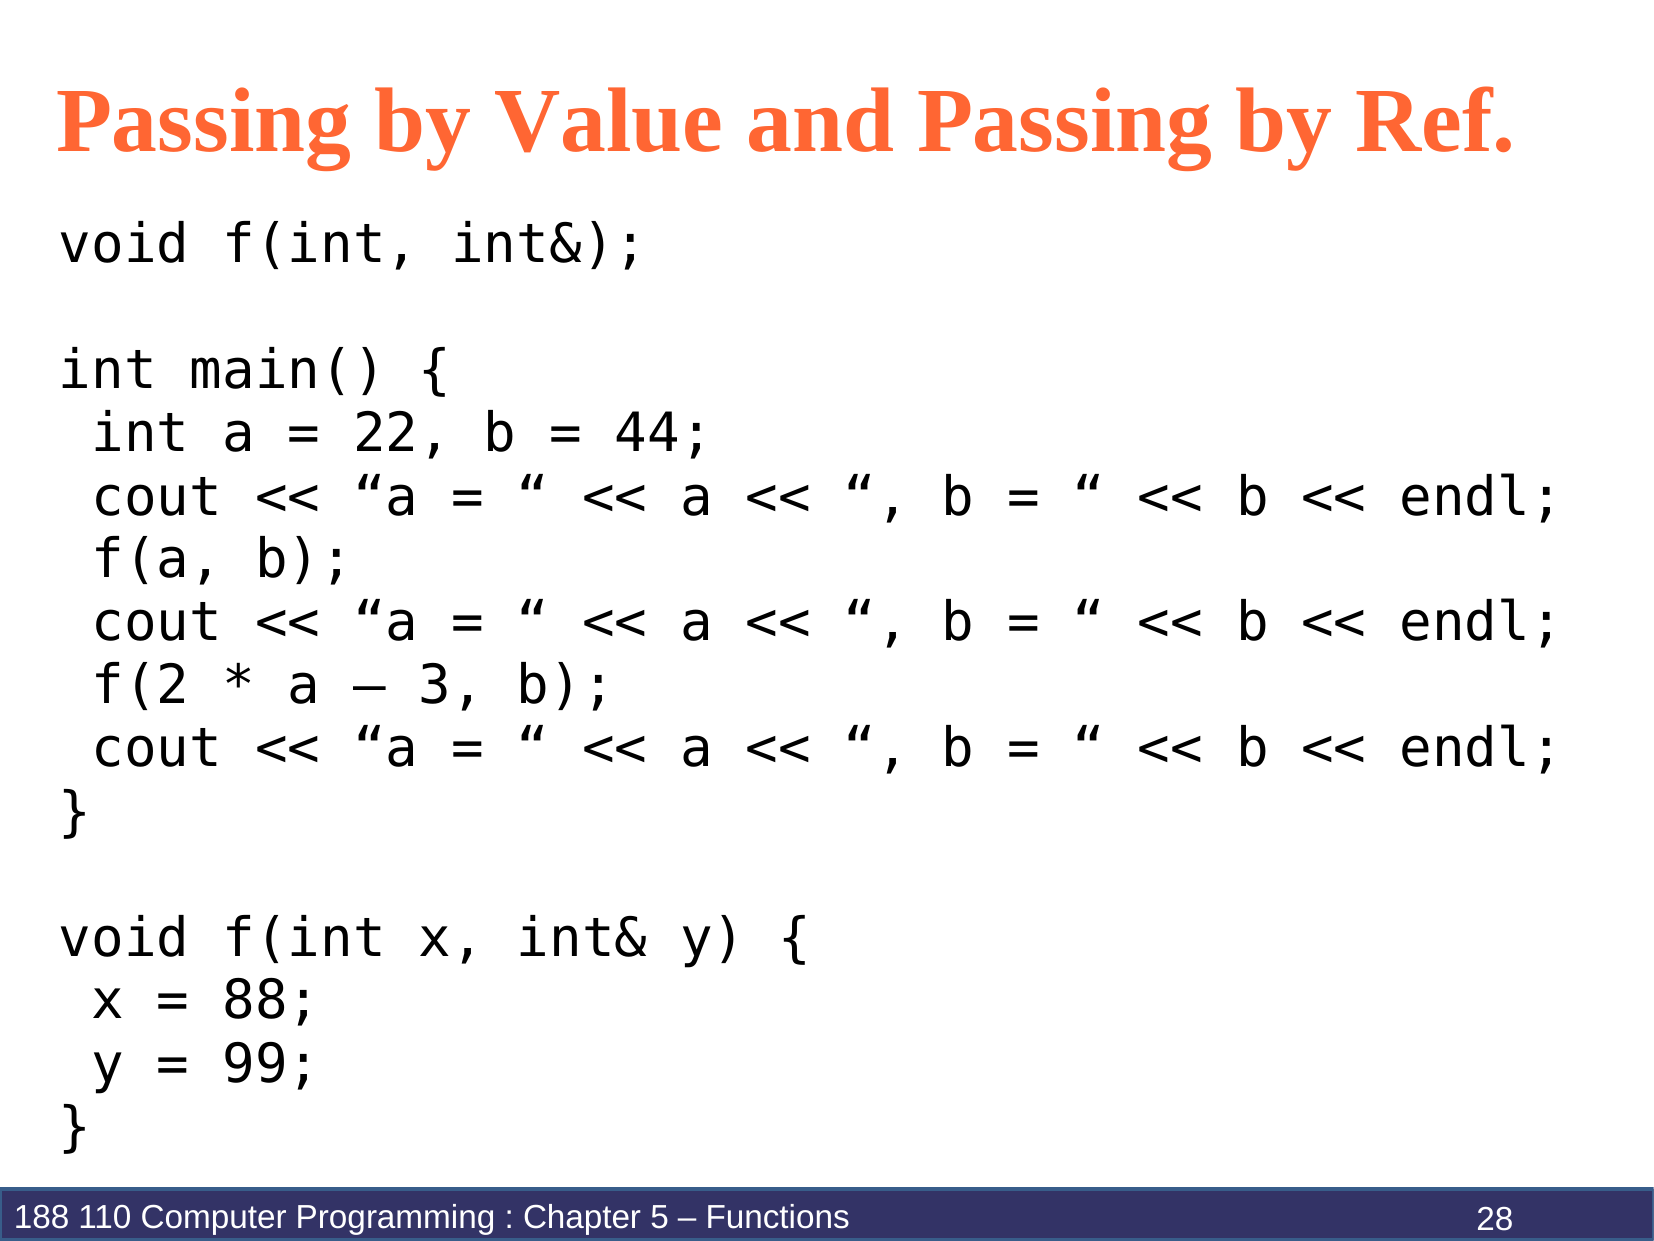

# Passing by Value and Passing by Ref.
void f(int, int&);
int main() {
 int a = 22, b = 44;
 cout << “a = “ << a << “, b = “ << b << endl;
 f(a, b);
 cout << “a = “ << a << “, b = “ << b << endl;
 f(2 * a – 3, b);
 cout << “a = “ << a << “, b = “ << b << endl;
}
void f(int x, int& y) {
 x = 88;
 y = 99;
}